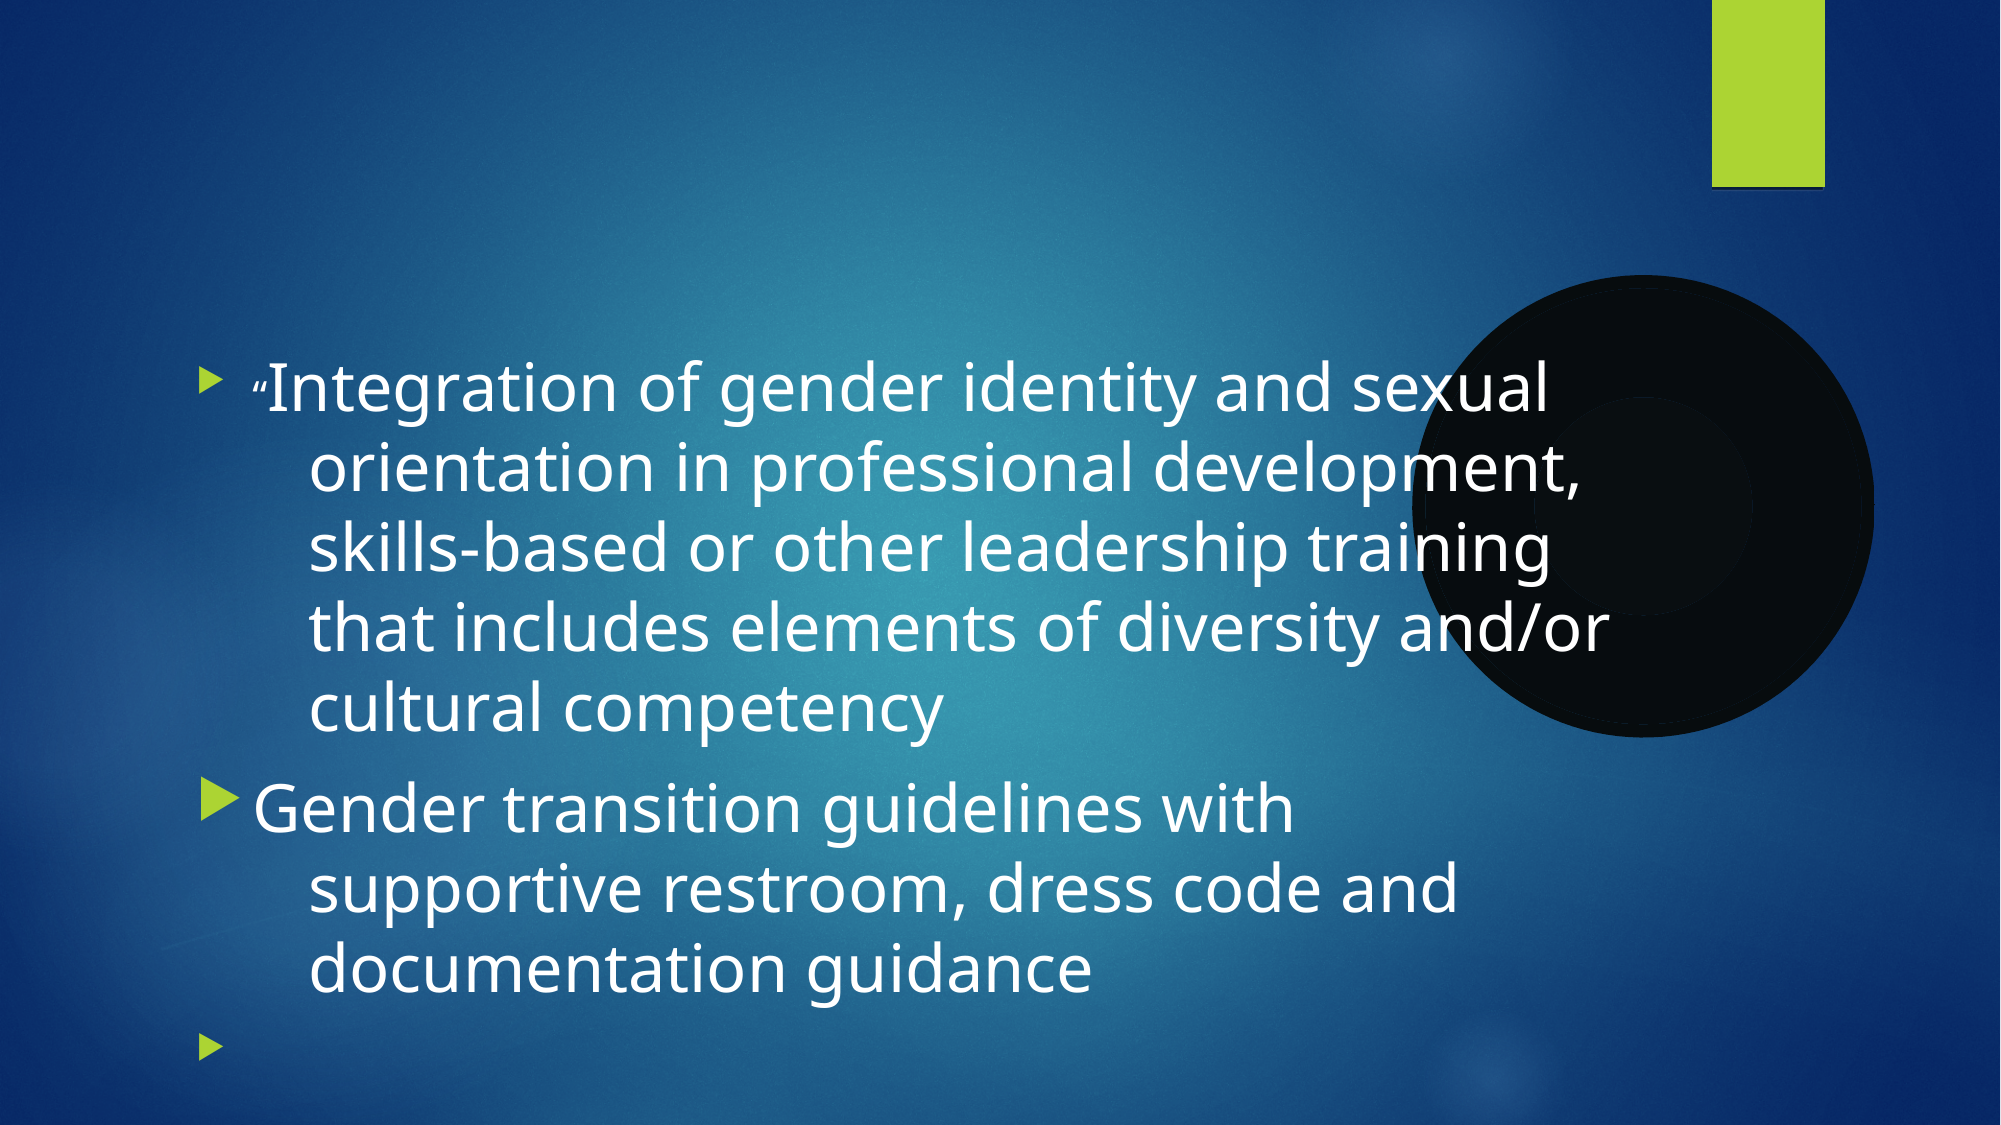

#
“Integration of gender identity and sexual orientation in professional development, skills-based or other leadership training that includes elements of diversity and/or cultural competency
Gender transition guidelines with supportive restroom, dress code and documentation guidance